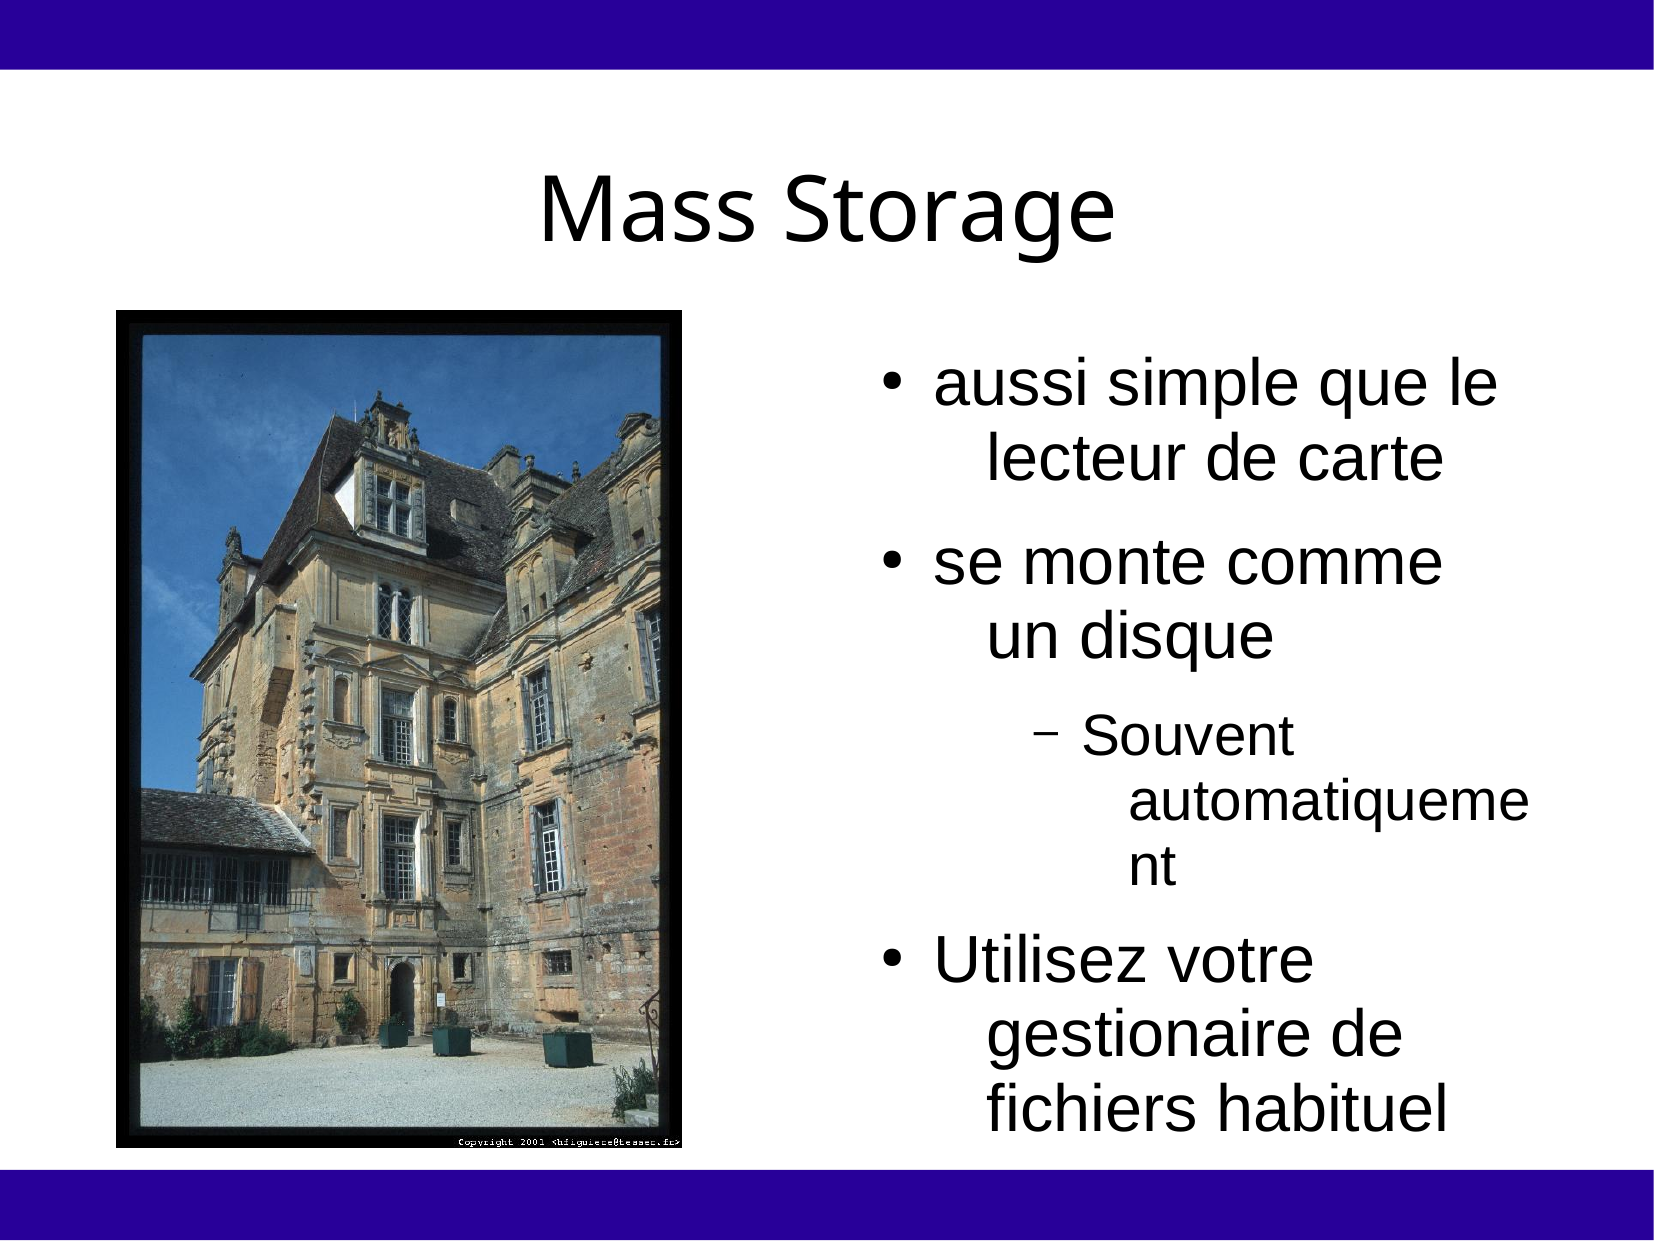

# Mass Storage
aussi simple que le lecteur de carte
se monte comme un disque
Souvent automatiquement
Utilisez votre gestionaire de fichiers habituel